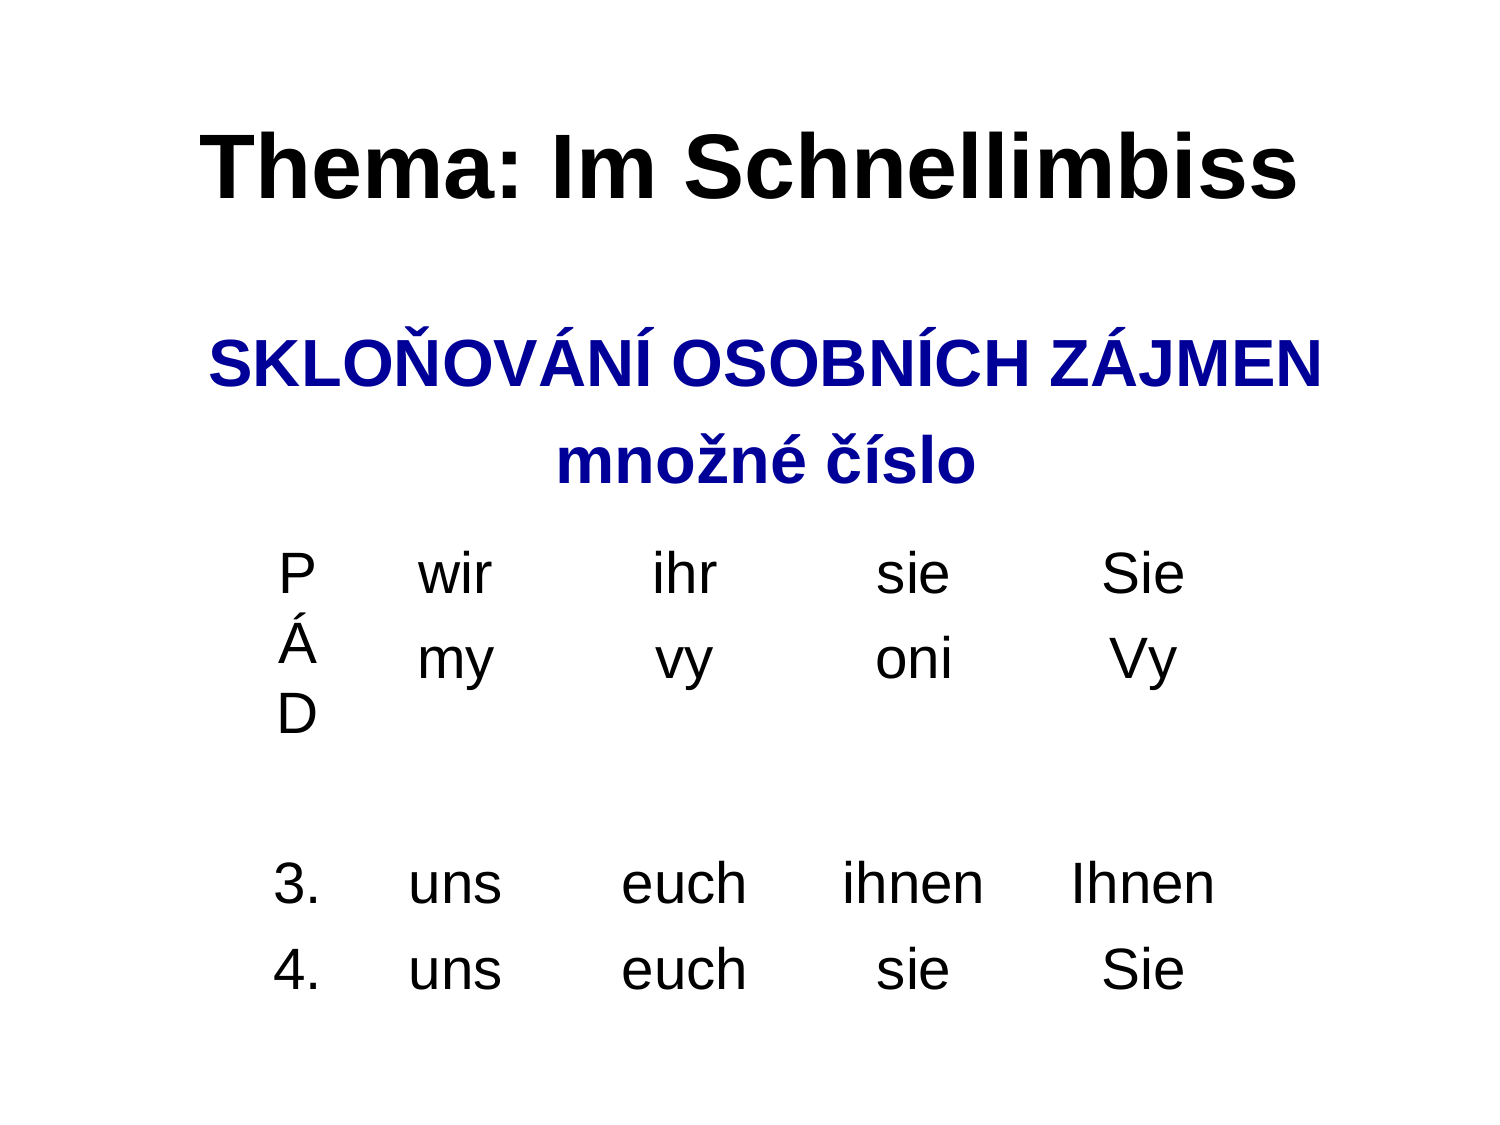

# Thema: Im Schnellimbiss
SKLOŇOVÁNÍ OSOBNÍCH ZÁJMEN
množné číslo
| PÁD | wir | ihr | sie | Sie |
| --- | --- | --- | --- | --- |
| | my | vy | oni | Vy |
| 3. | uns | euch | ihnen | Ihnen |
| 4. | uns | euch | sie | Sie |